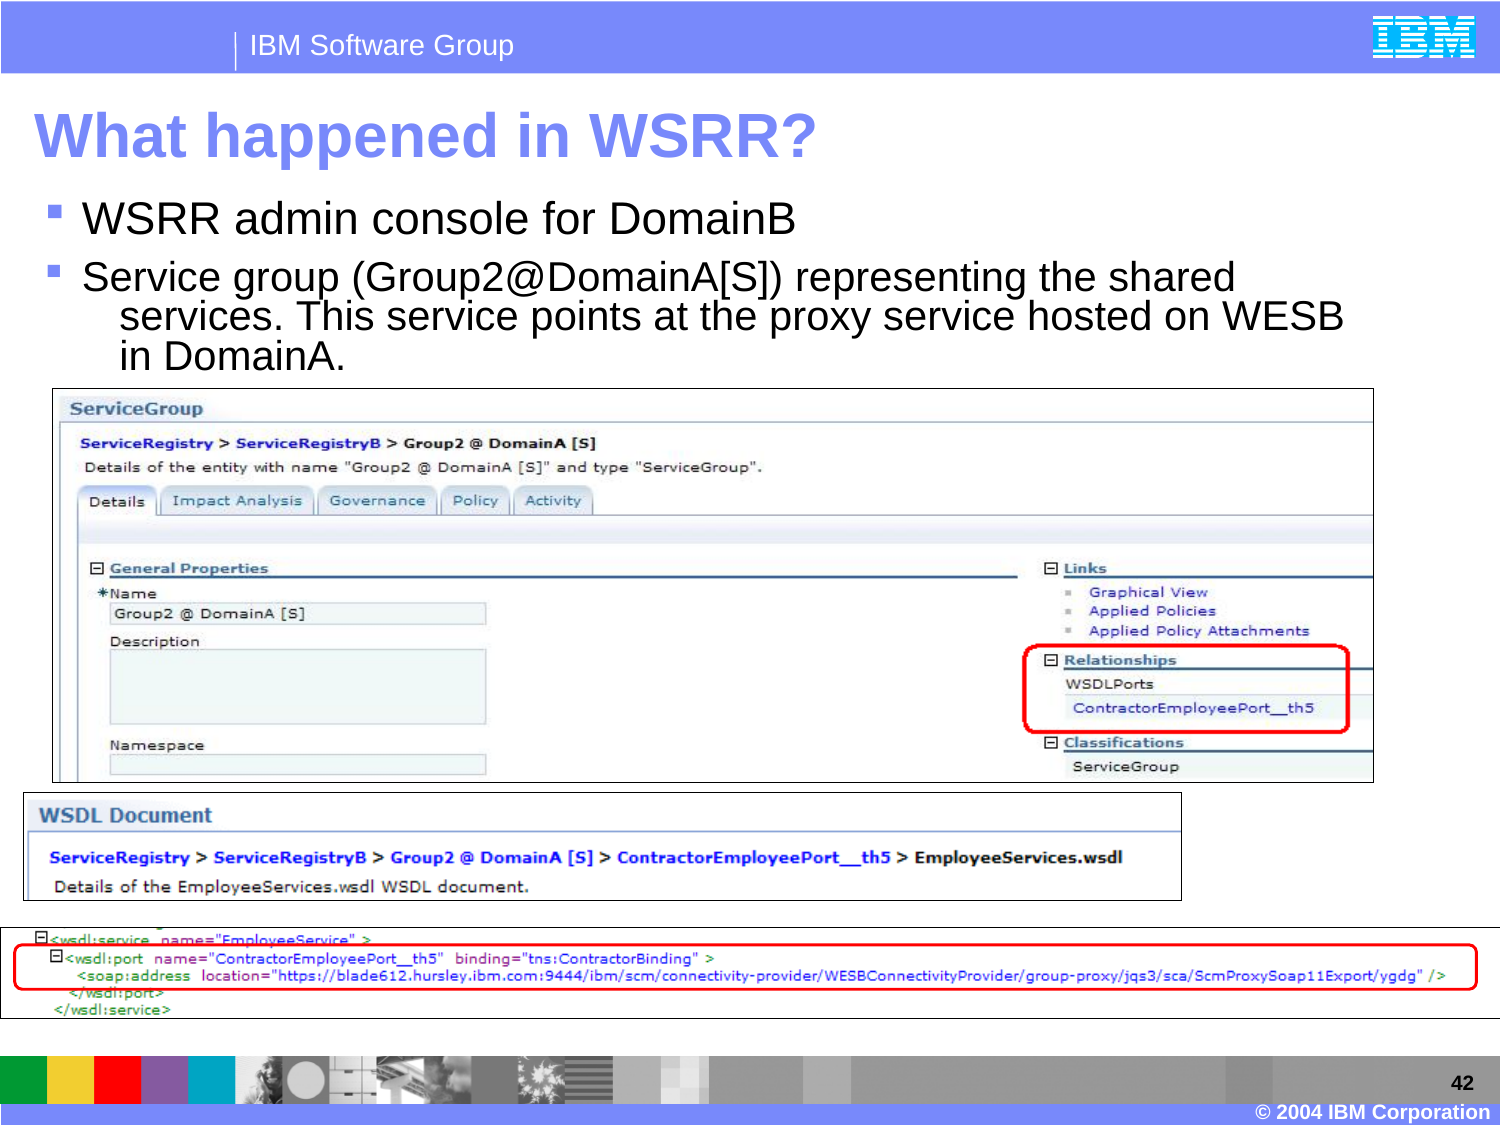

# What happened in WSRR?
WSRR admin console for DomainB
Service group (Group2@DomainA[S]) representing the shared services. This service points at the proxy service hosted on WESB in DomainA.
42